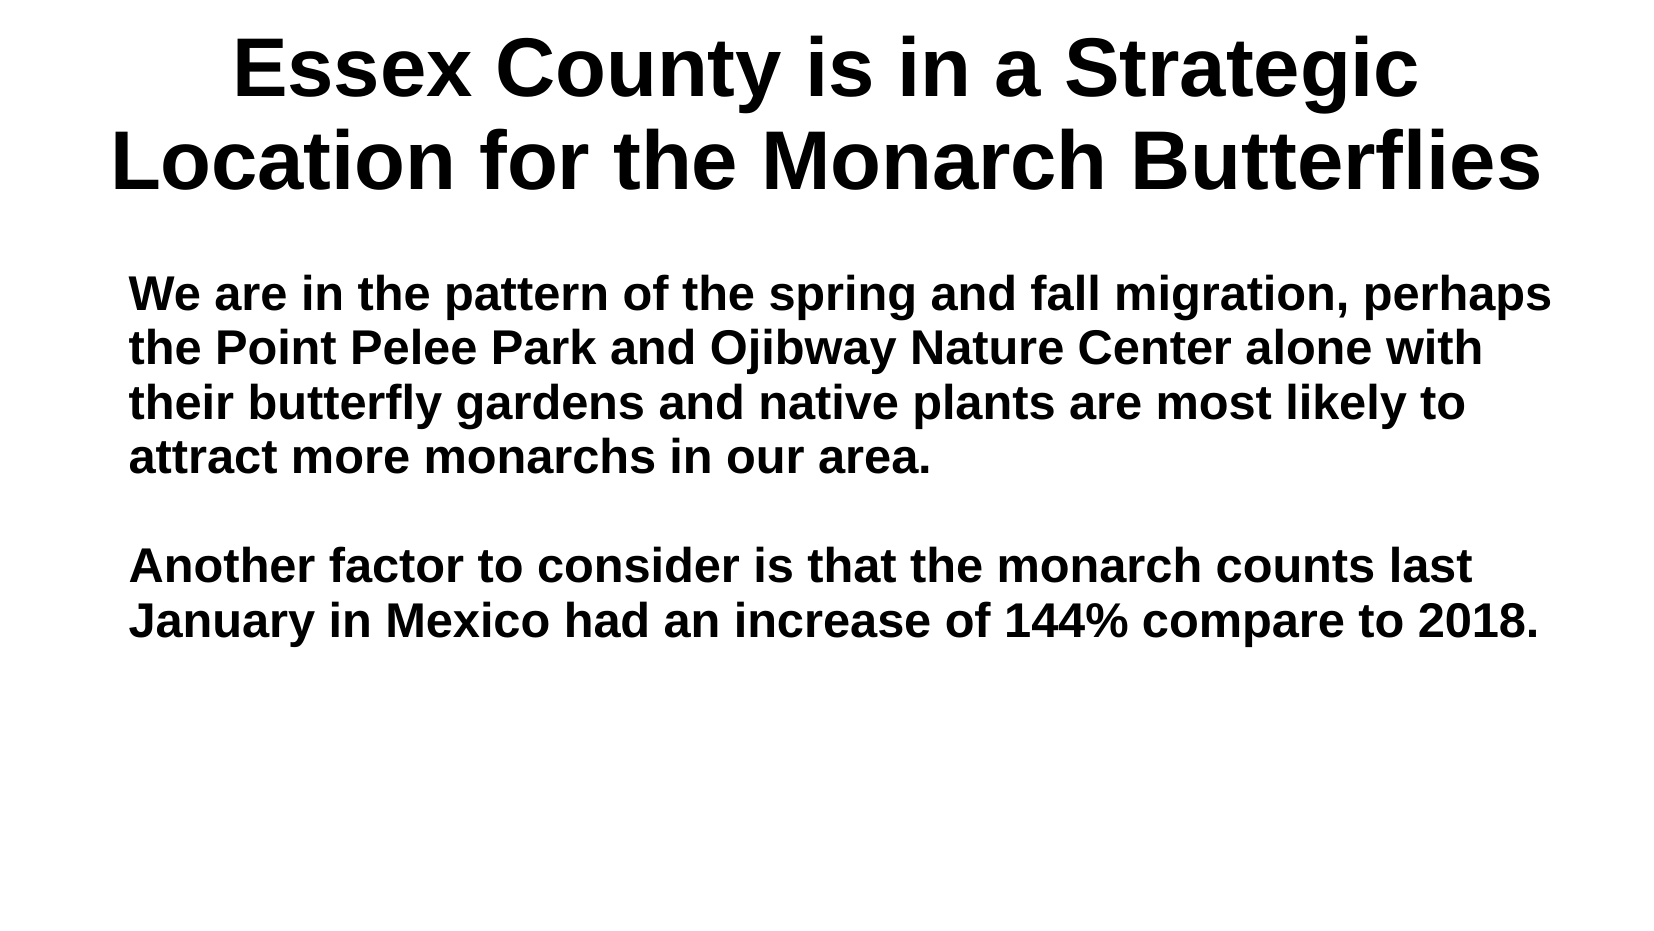

# Essex County is in a Strategic Location for the Monarch Butterflies
We are in the pattern of the spring and fall migration, perhaps the Point Pelee Park and Ojibway Nature Center alone with their butterfly gardens and native plants are most likely to attract more monarchs in our area.
Another factor to consider is that the monarch counts last January in Mexico had an increase of 144% compare to 2018.